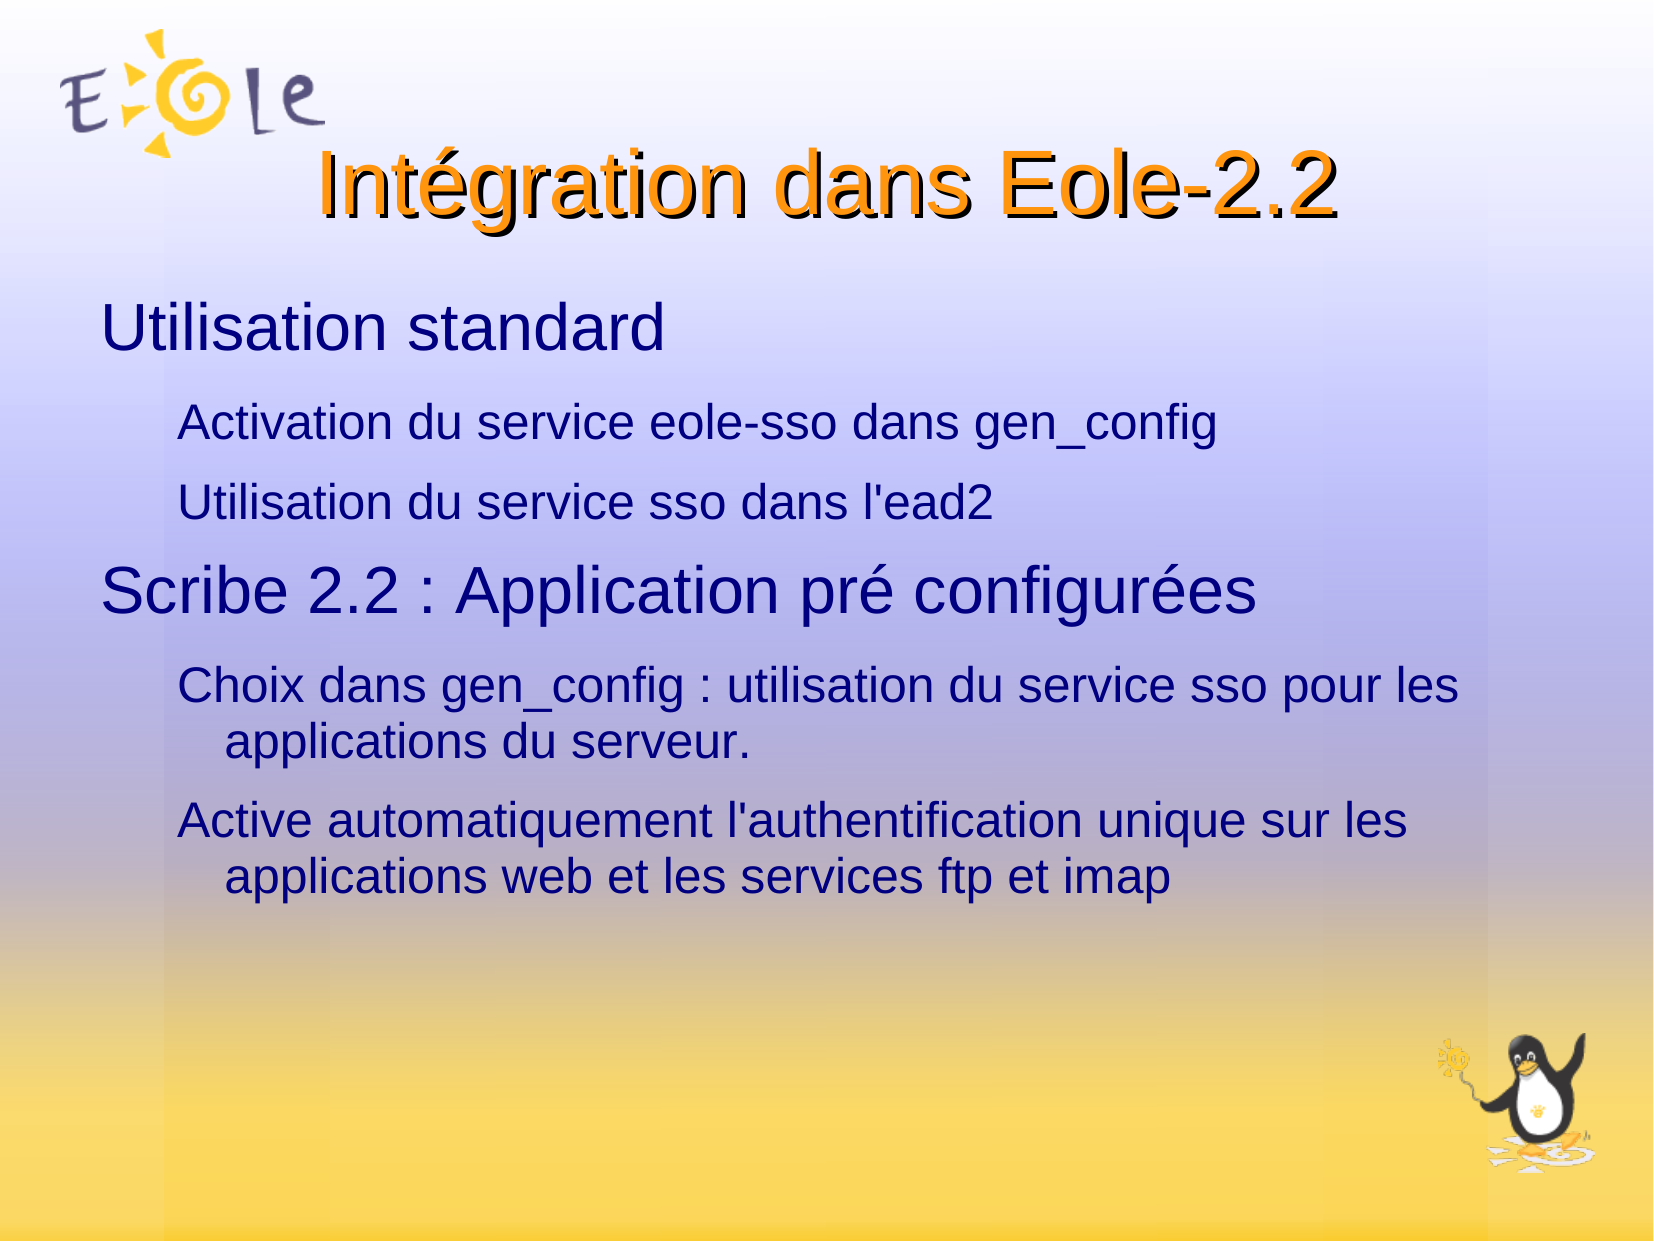

# Intégration dans Eole-2.2
Utilisation standard
Activation du service eole-sso dans gen_config
Utilisation du service sso dans l'ead2
Scribe 2.2 : Application pré configurées
Choix dans gen_config : utilisation du service sso pour les applications du serveur.
Active automatiquement l'authentification unique sur les applications web et les services ftp et imap